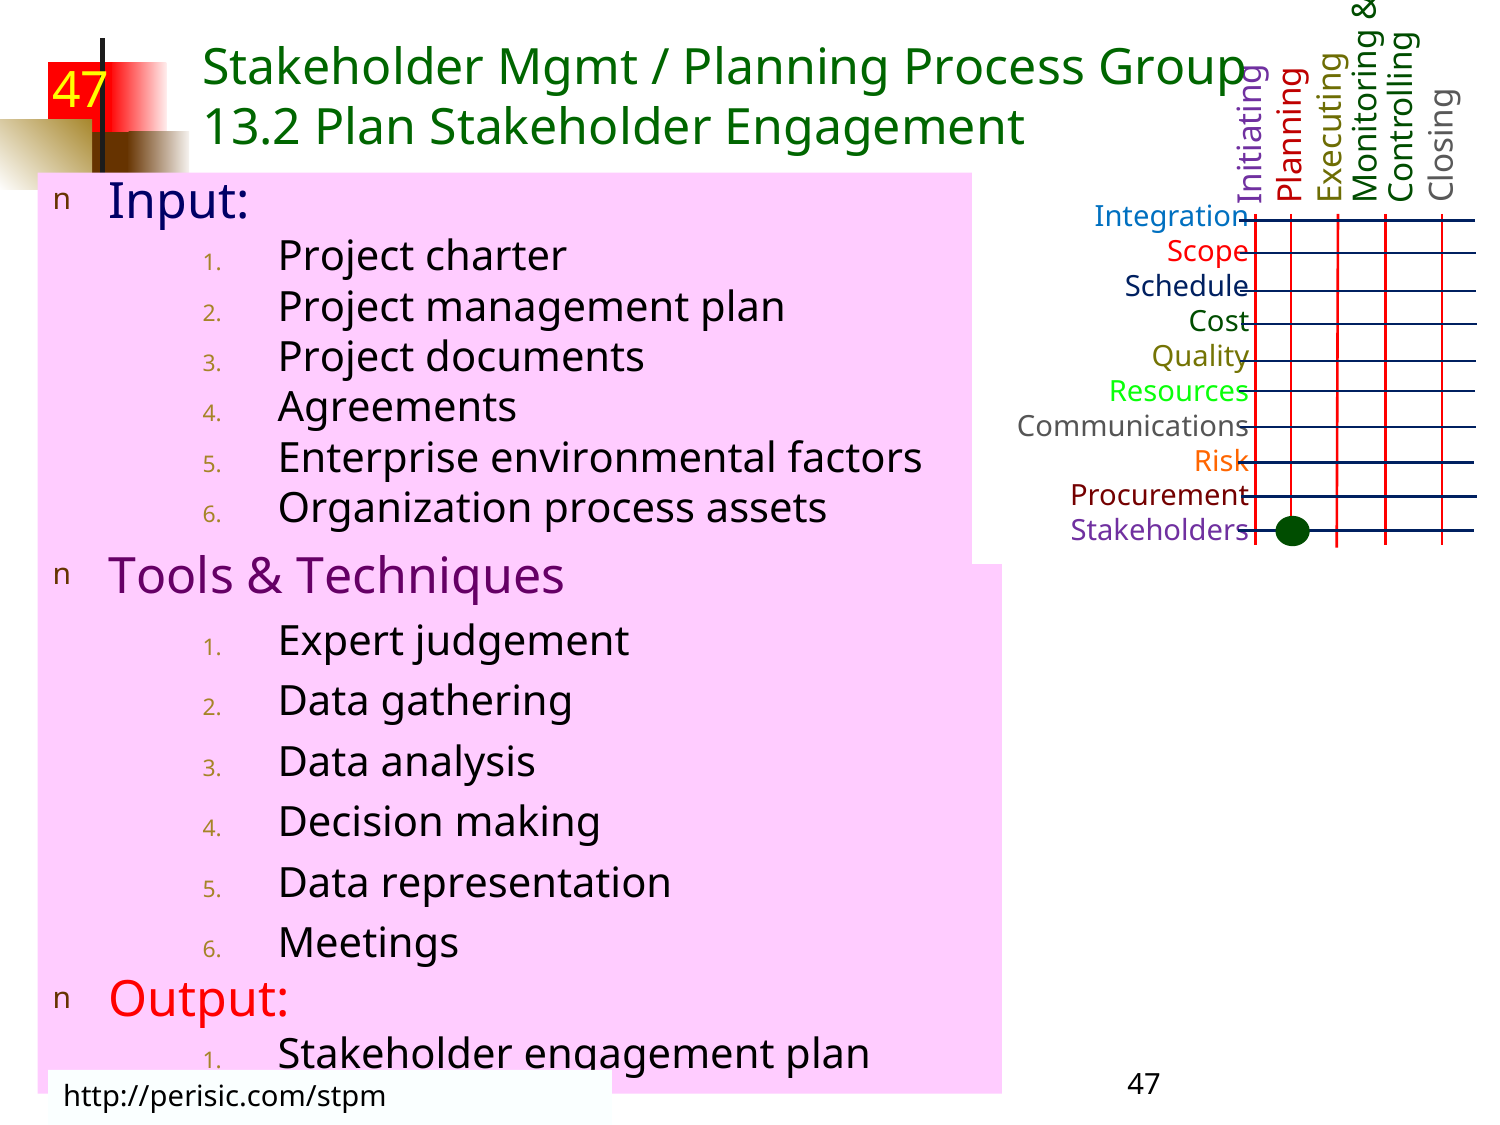

Initiating
Planning
Executing
Monitoring &
Controlling
Closing
Integration
Scope
Schedule
Cost
Quality
Resources
Communications
Risk
Procurement
Stakeholders
Stakeholder Mgmt / Planning Process Group
13.2 Plan Stakeholder Engagement
# Input:
Project charter
Project management plan
Project documents
Agreements
Enterprise environmental factors
Organization process assets
Tools & Techniques
Expert judgement
Data gathering
Data analysis
Decision making
Data representation
Meetings
Output:
Stakeholder engagement plan
http://perisic.com/stpm